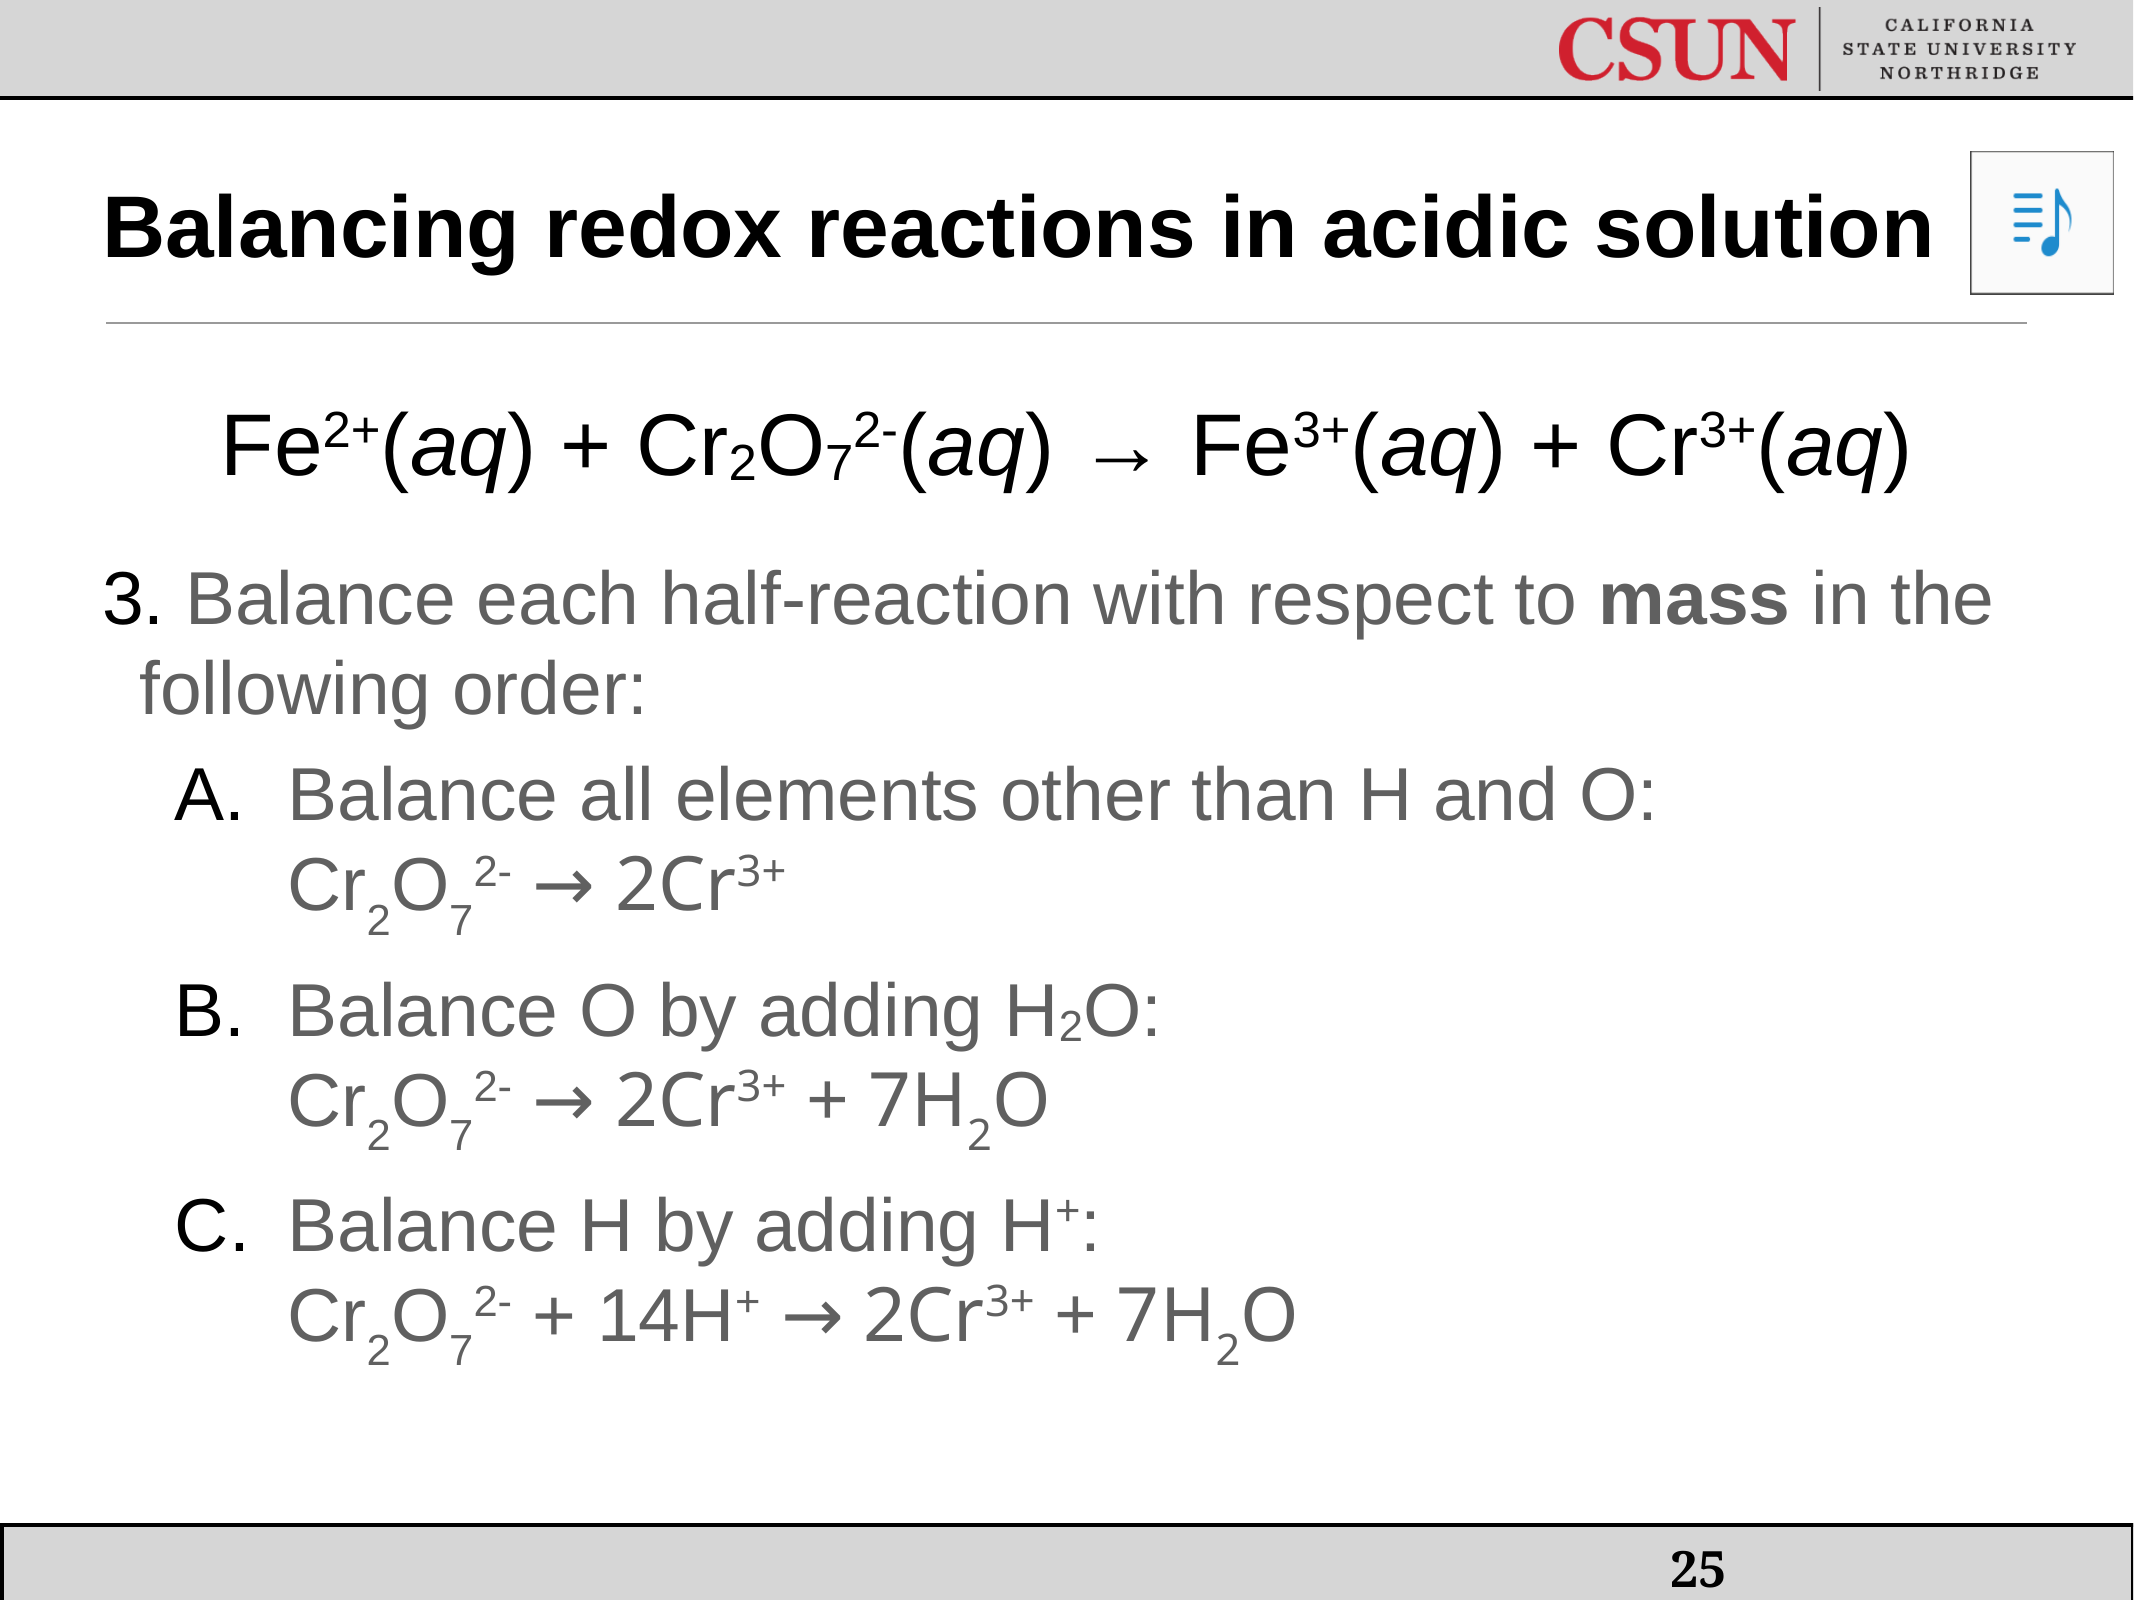

# Balancing redox reactions in acidic solution
Fe2+(aq) + Cr2O72-(aq) → Fe3+(aq) + Cr3+(aq)
 Balance each half-reaction with respect to mass in the following order:
Balance all elements other than H and O:
Cr2O72- → 2Cr3+
Balance O by adding H2O:
Cr2O72- → 2Cr3+ + 7H2O
Balance H by adding H+:
Cr2O72- + 14H+ → 2Cr3+ + 7H2O
25